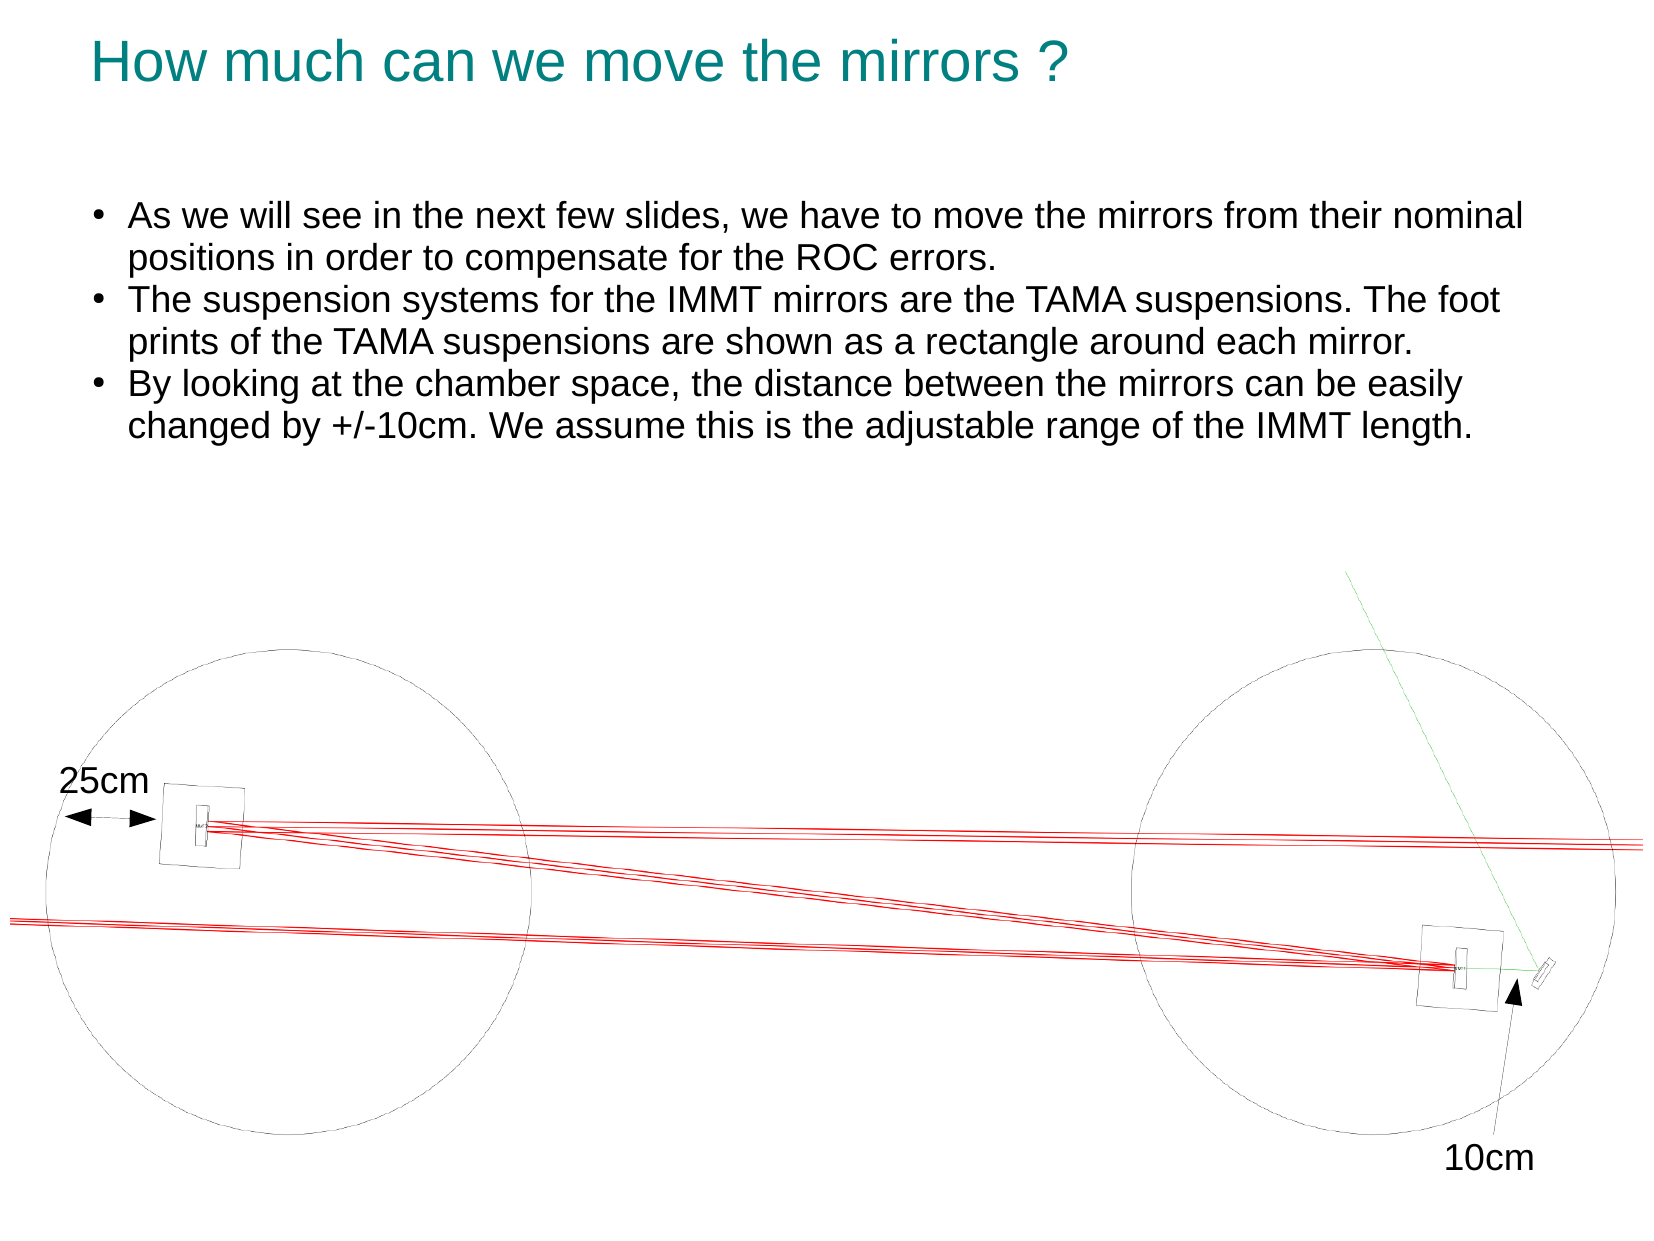

How much can we move the mirrors ?
As we will see in the next few slides, we have to move the mirrors from their nominal
positions in order to compensate for the ROC errors.
The suspension systems for the IMMT mirrors are the TAMA suspensions. The foot prints of the TAMA suspensions are shown as a rectangle around each mirror.
By looking at the chamber space, the distance between the mirrors can be easily changed by +/-10cm. We assume this is the adjustable range of the IMMT length.
25cm
10cm